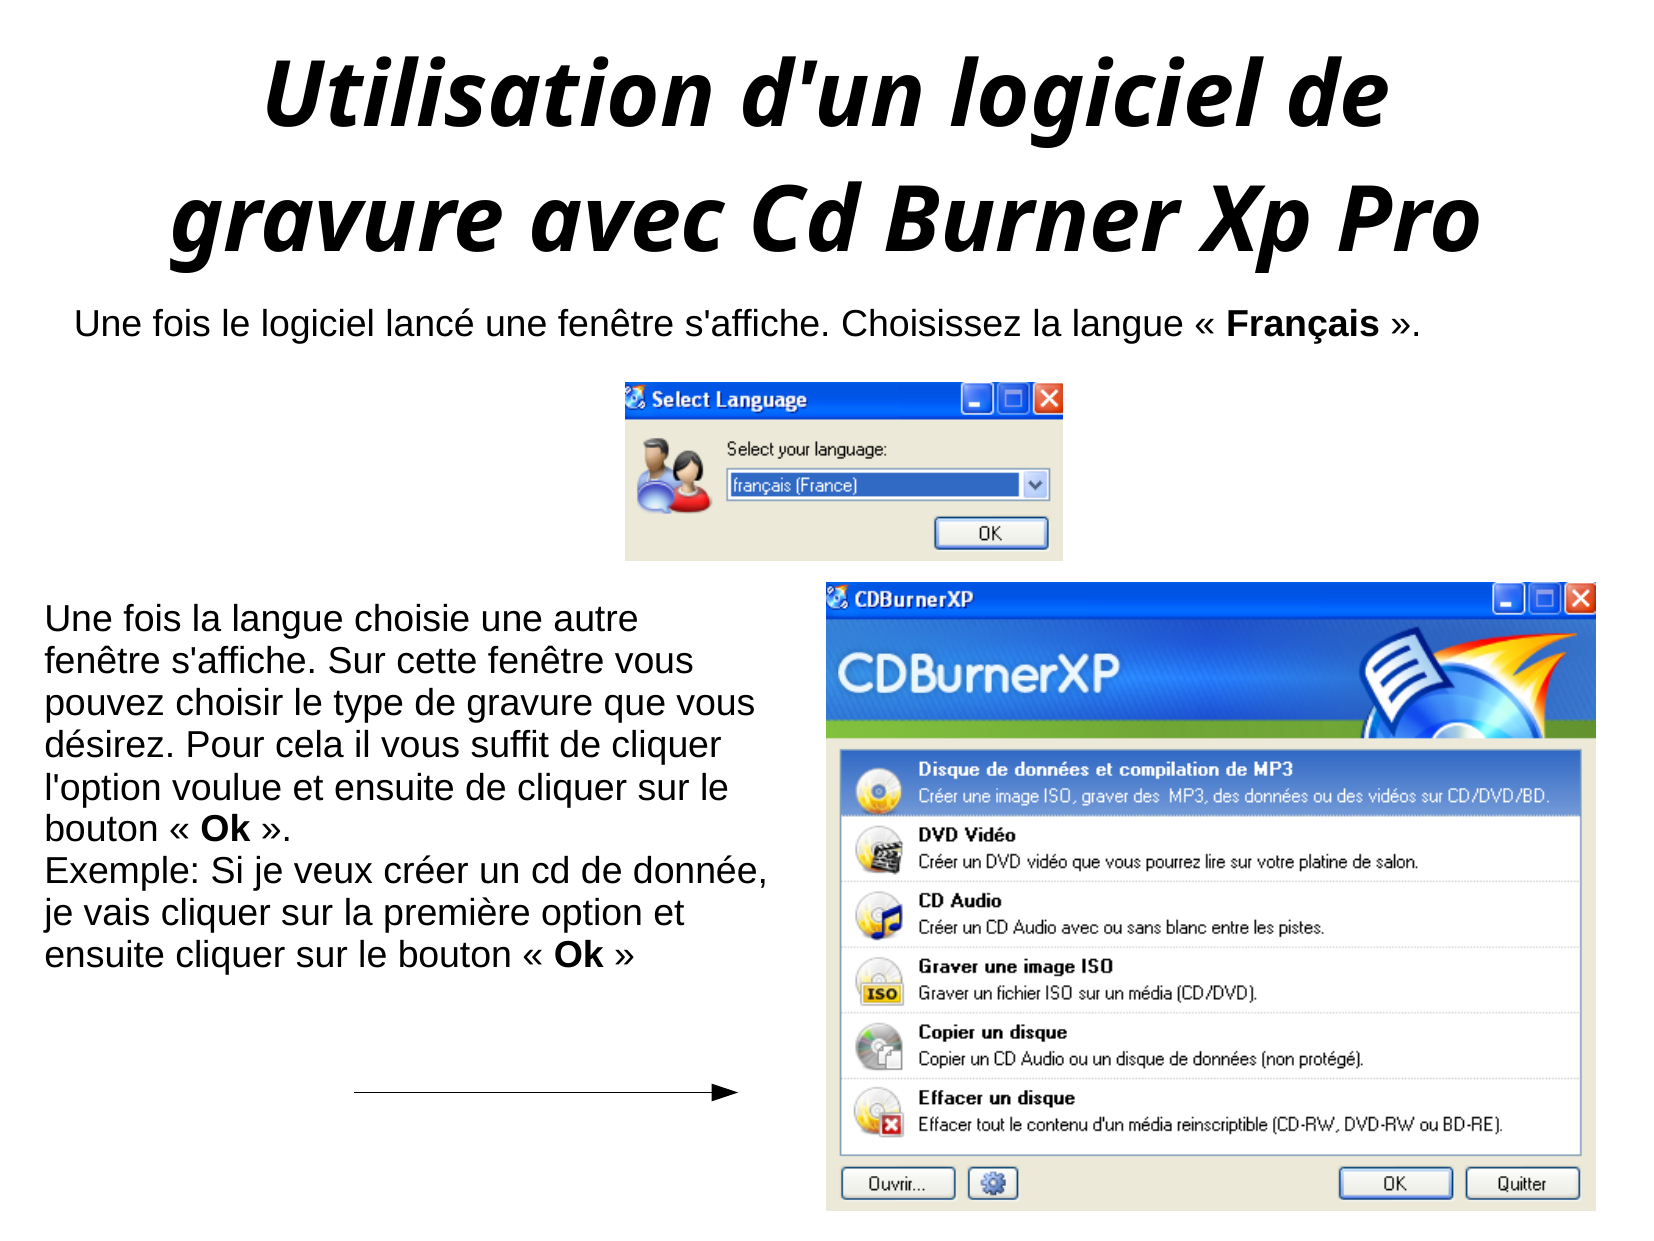

# Utilisation d'un logiciel de gravure avec Cd Burner Xp Pro
Une fois le logiciel lancé une fenêtre s'affiche. Choisissez la langue « Français ».
Une fois la langue choisie une autre
fenêtre s'affiche. Sur cette fenêtre vous
pouvez choisir le type de gravure que vous désirez. Pour cela il vous suffit de cliquer l'option voulue et ensuite de cliquer sur le bouton « Ok ».
Exemple: Si je veux créer un cd de donnée, je vais cliquer sur la première option et ensuite cliquer sur le bouton « Ok »